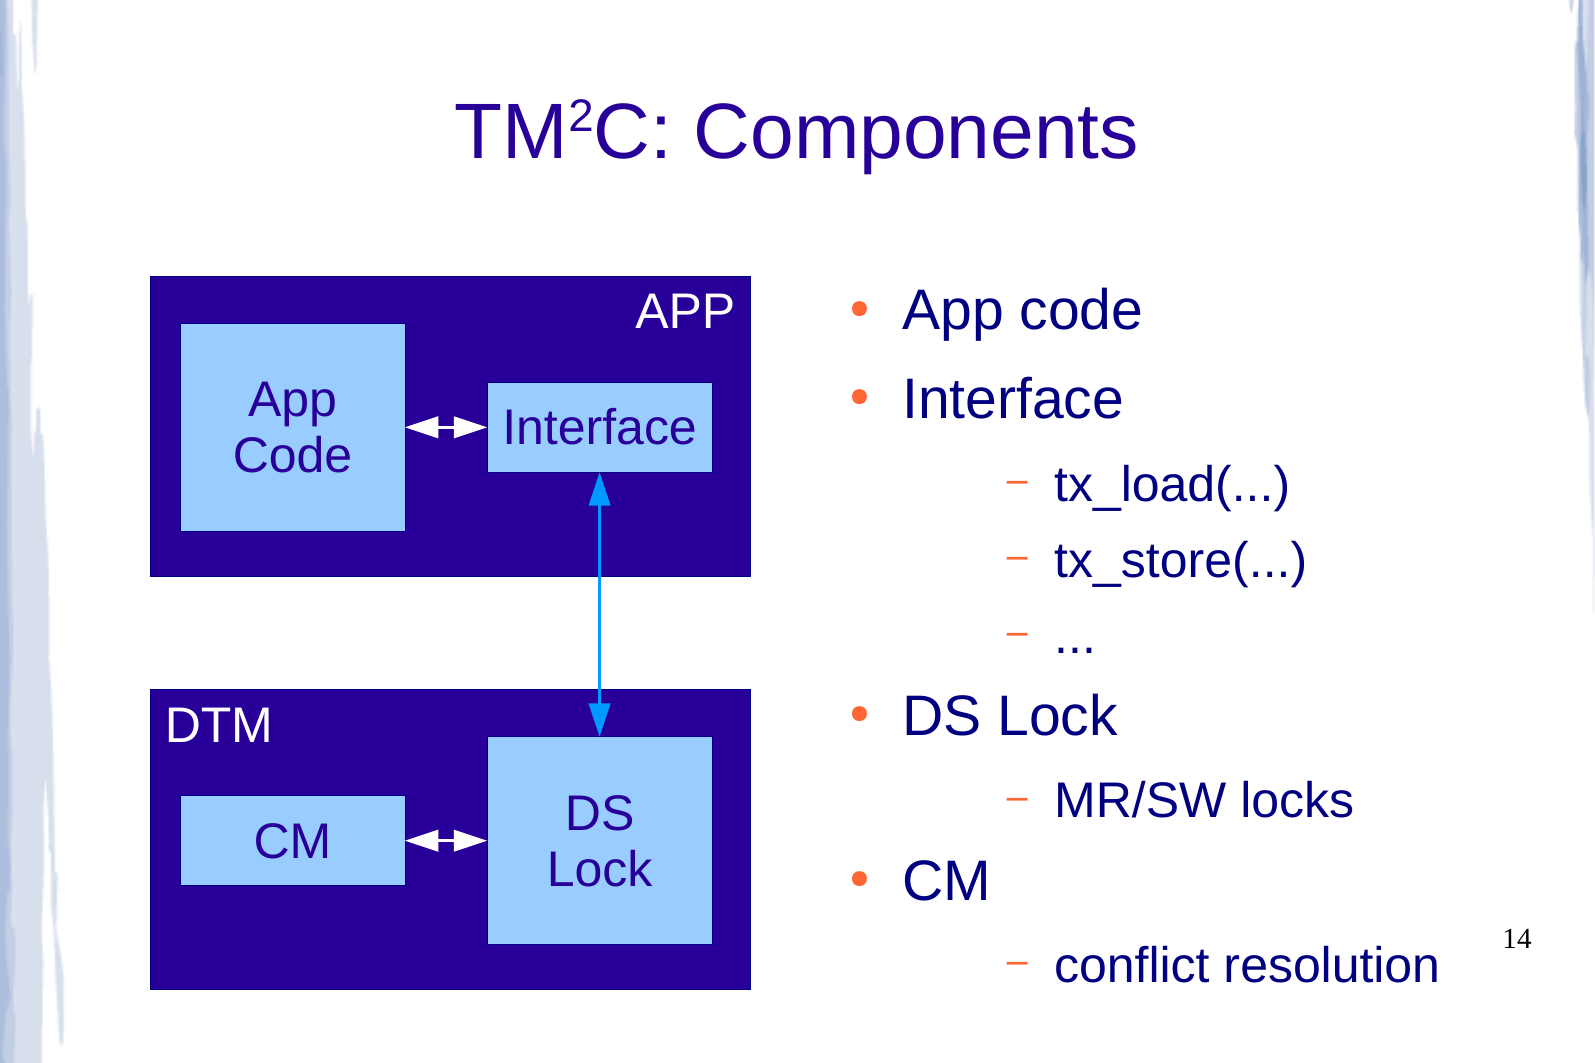

# TM2C: Components
APP
App code
Interface
tx_load(...)
tx_store(...)
...
DS Lock
MR/SW locks
CM
conflict resolution
App
Code
Interface
DTM
DS
Lock
CM
14